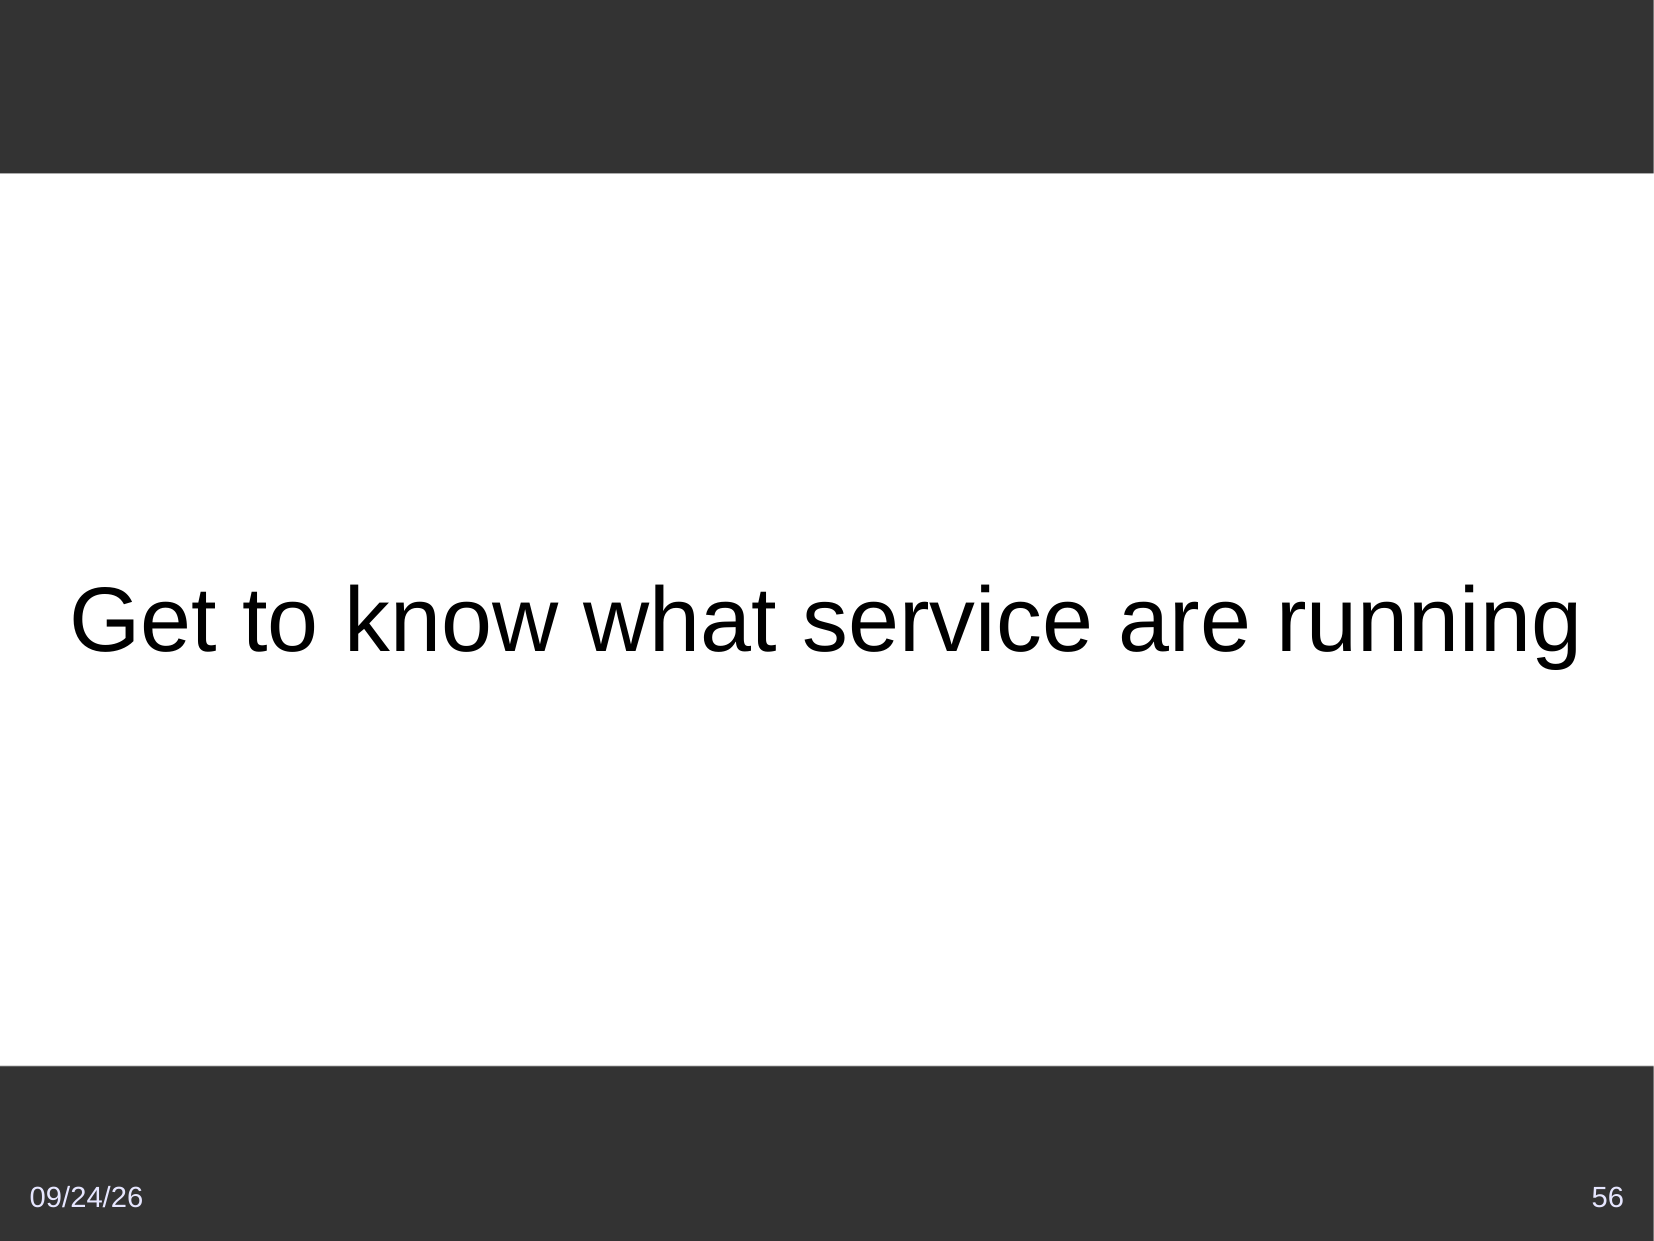

#
Get to know what service are running
56